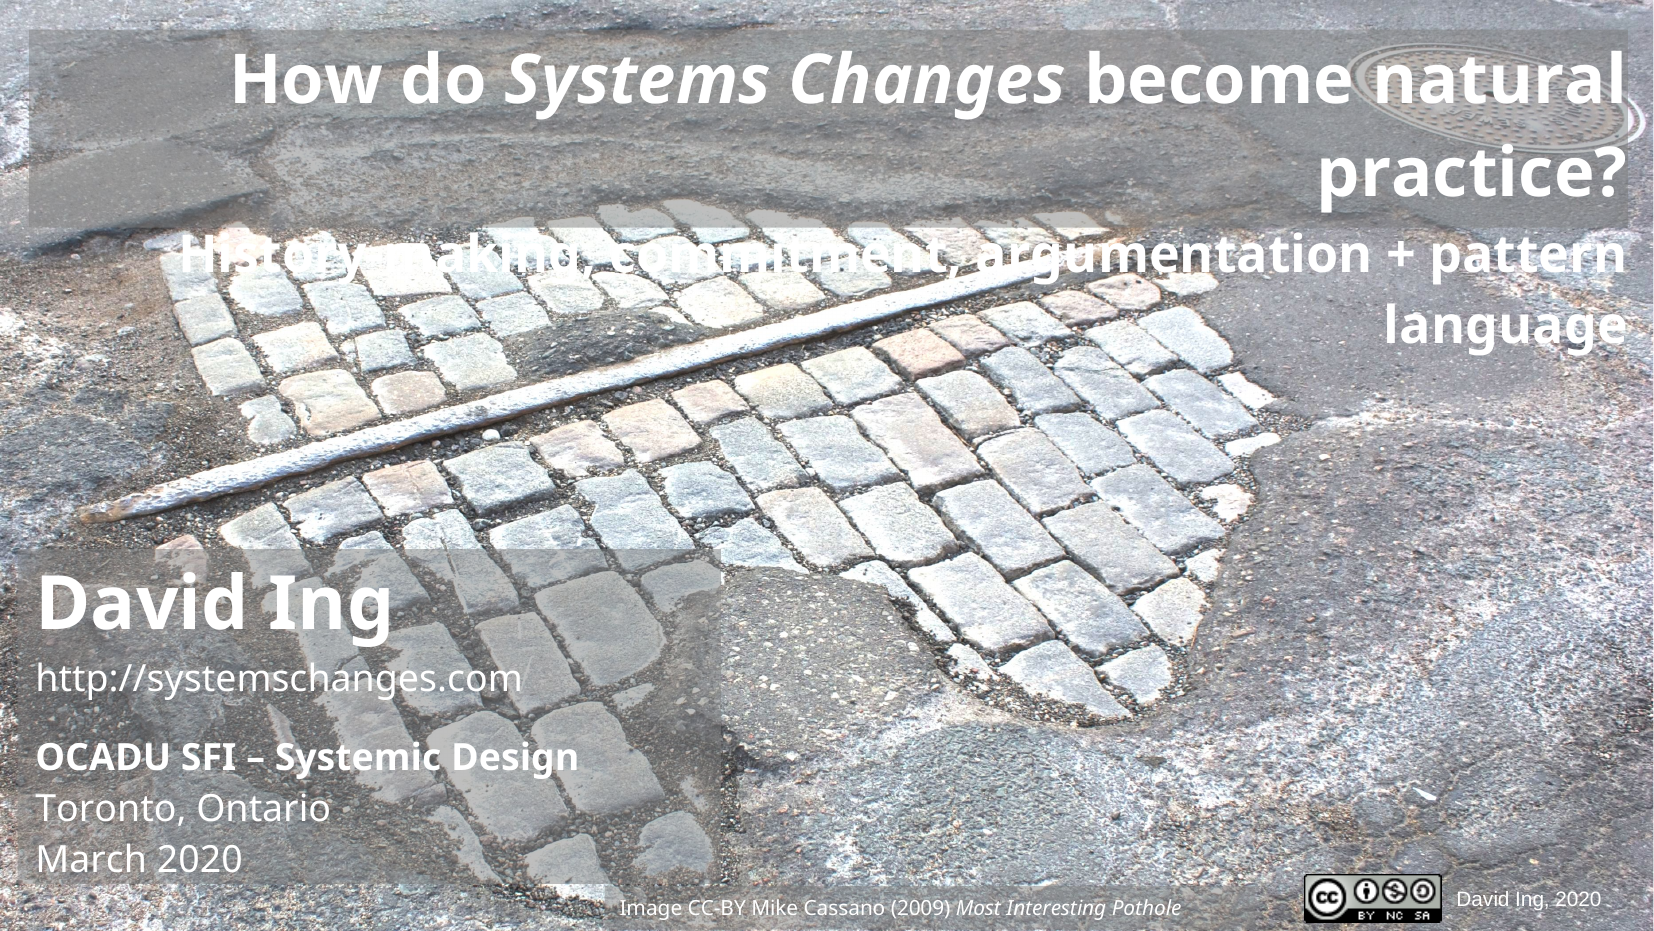

# How do Systems Changes become natural practice? History-making, commitment, argumentation + pattern language
David Ing
http://systemschanges.com
OCADU SFI – Systemic Design
Toronto, Ontario
March 2020
David Ing, 2020
Image CC-BY Mike Cassano (2009) Most Interesting Pothole
1
Systems Changes: History-making, commitment, argumentation + pattern language
March 2020